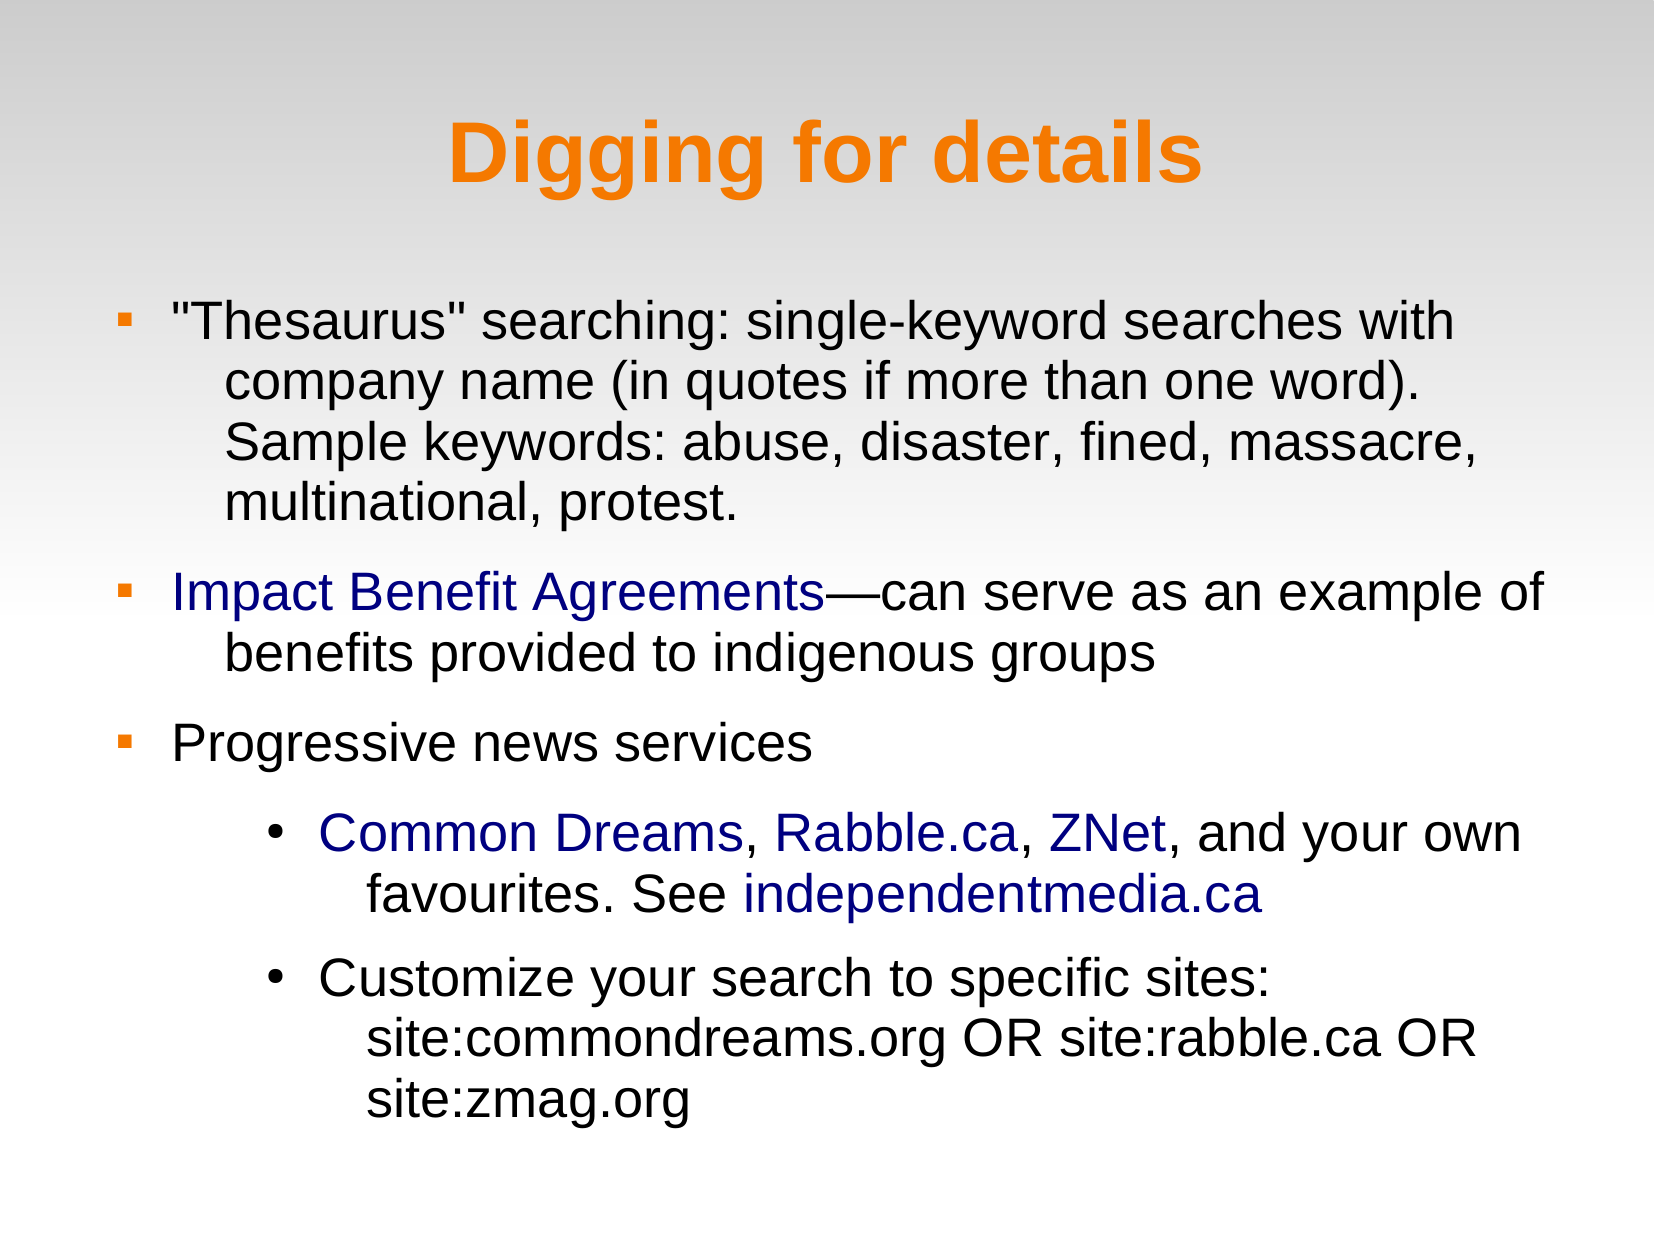

# Digging for details
"Thesaurus" searching: single-keyword searches with company name (in quotes if more than one word). Sample keywords: abuse, disaster, fined, massacre, multinational, protest.
Impact Benefit Agreements—can serve as an example of benefits provided to indigenous groups
Progressive news services
Common Dreams, Rabble.ca, ZNet, and your own favourites. See independentmedia.ca
Customize your search to specific sites: site:commondreams.org OR site:rabble.ca OR site:zmag.org